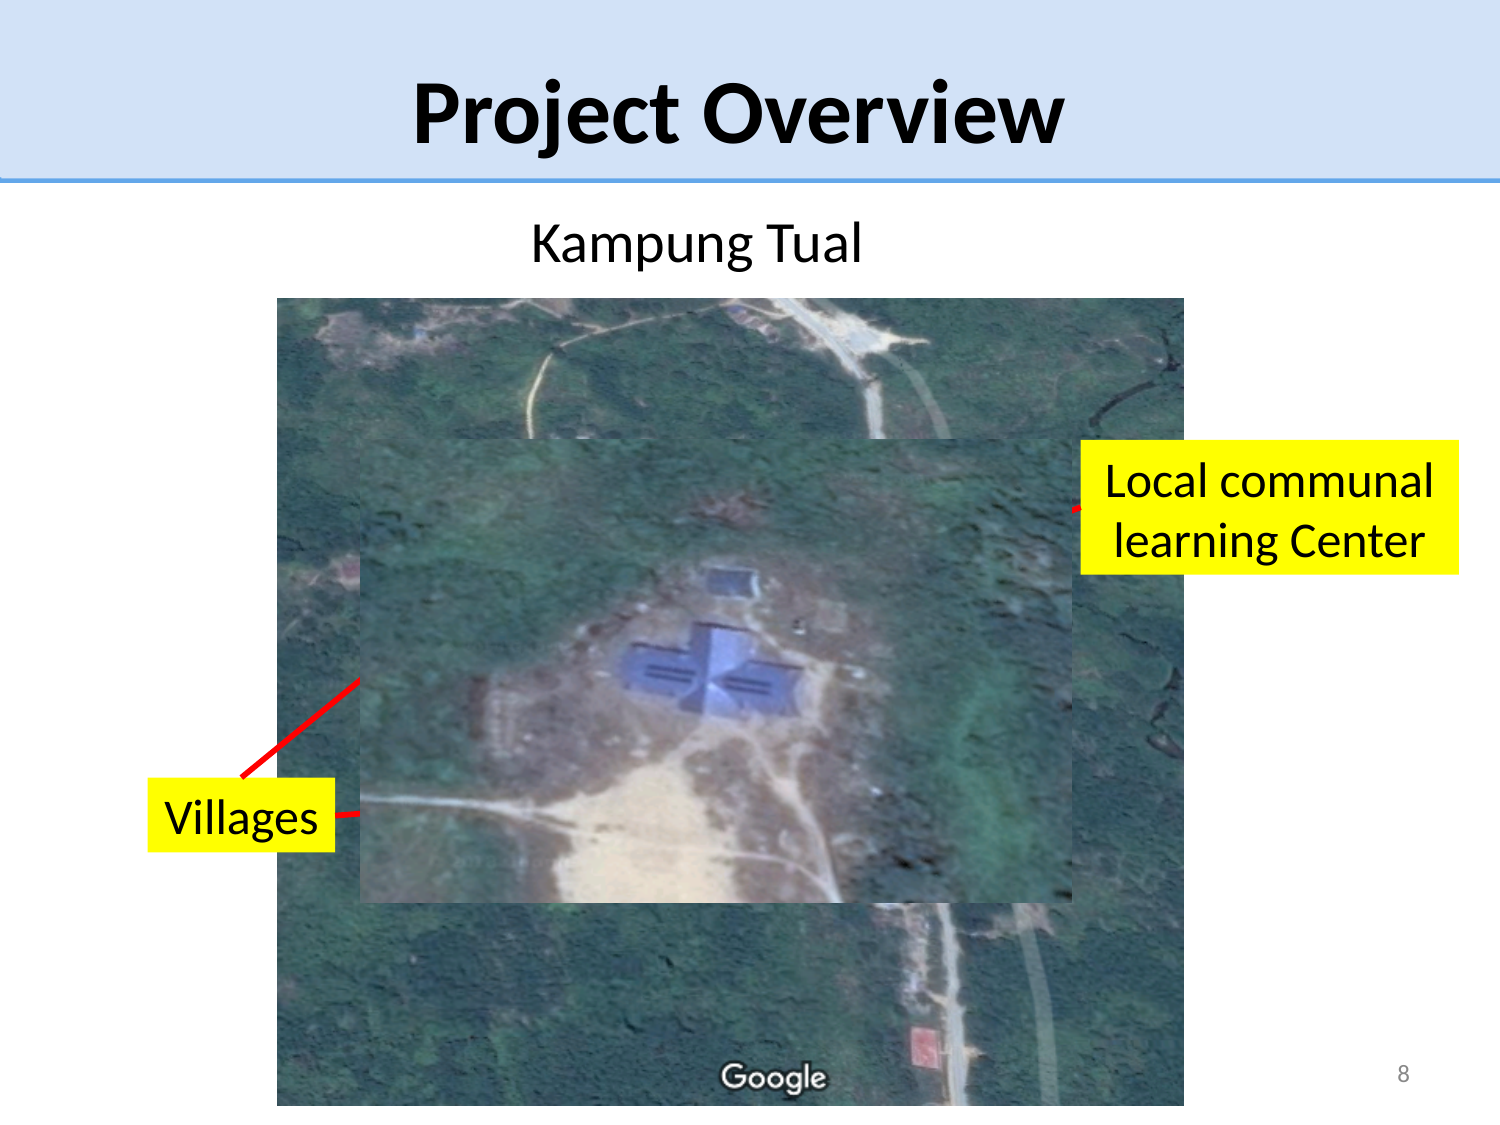

# Project Overview
Kampung Tual
Local communal learning Center
Villages